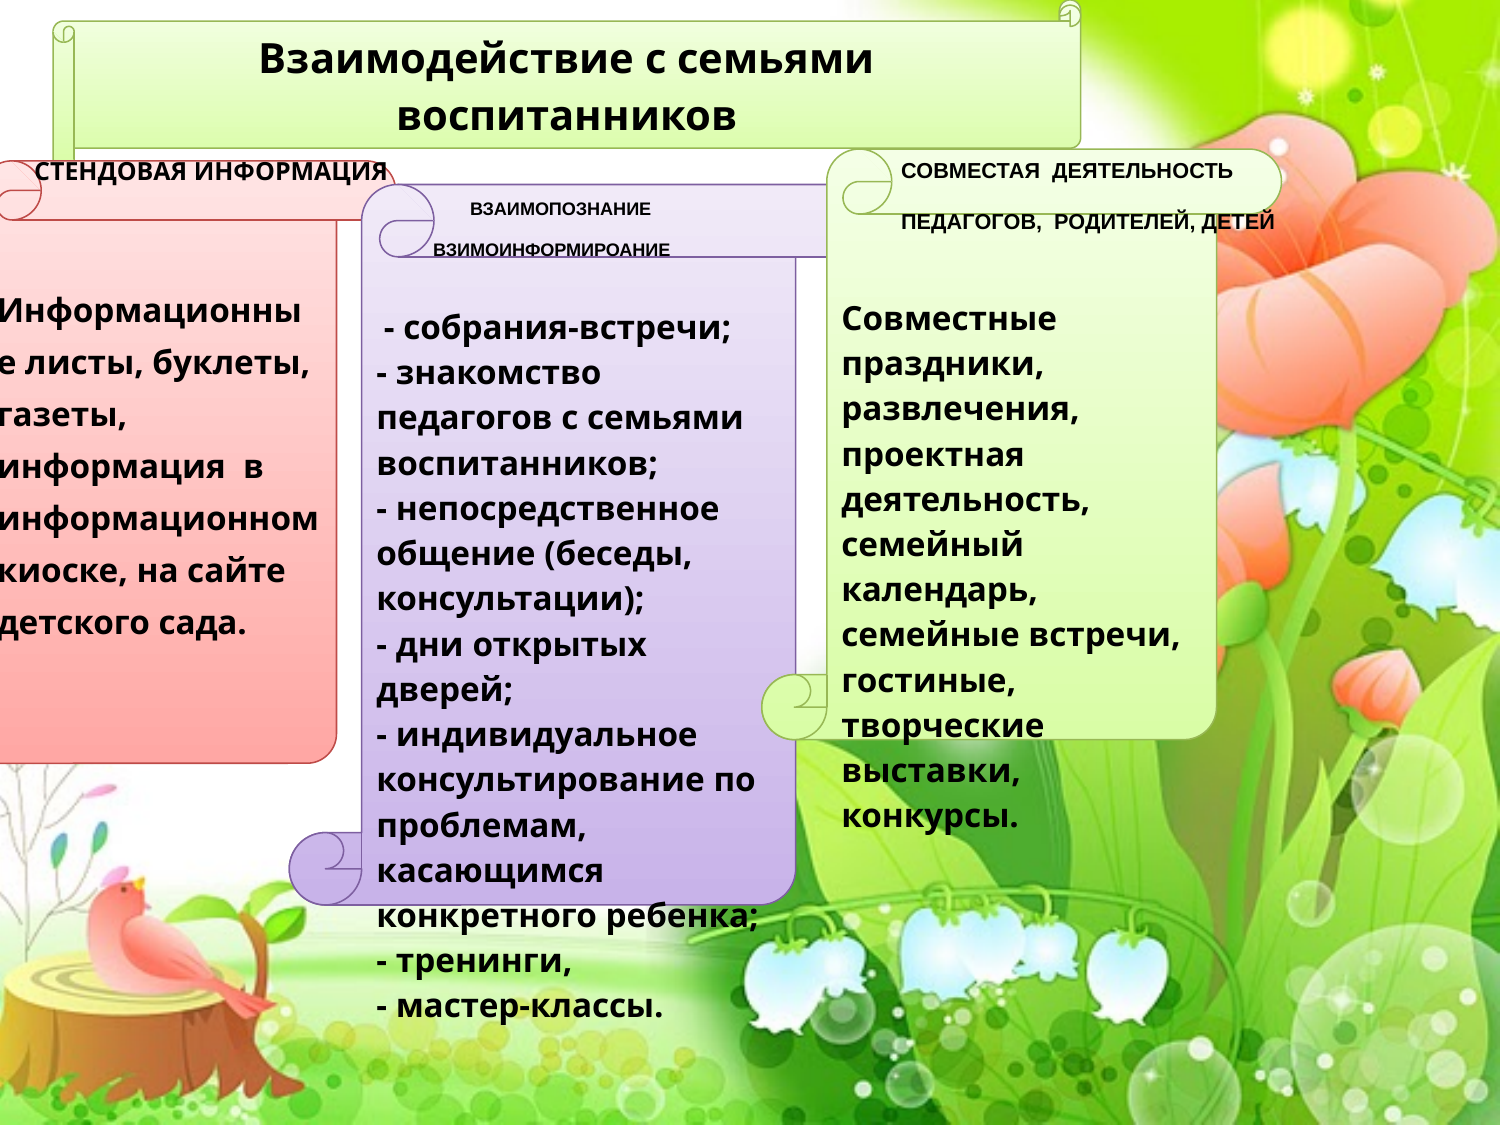

Взаимодействие с семьями воспитанников
# СТЕНДОВАЯ ИНФОРМАЦИЯ
Совместные праздники, развлечения, проектная деятельность, семейный календарь, семейные встречи, гостиные, творческие выставки, конкурсы.
СОВМЕСТАЯ ДЕЯТЕЛЬНОСТЬ
ПЕДАГОГОВ, РОДИТЕЛЕЙ, ДЕТЕЙ
Информационные листы, буклеты, газеты, информация в информационном киоске, на сайте детского сада.
 - собрания-встречи;
- знакомство педагогов с семьями воспитанников;
- непосредственное общение (беседы, консультации);
- дни открытых дверей;
- индивидуальное консультирование по проблемам, касающимся конкретного ребенка;
- тренинги,
- мастер-классы.
 ВЗАИМОПОЗНАНИЕ
 ВЗИМОИНФОРМИРОАНИЕ